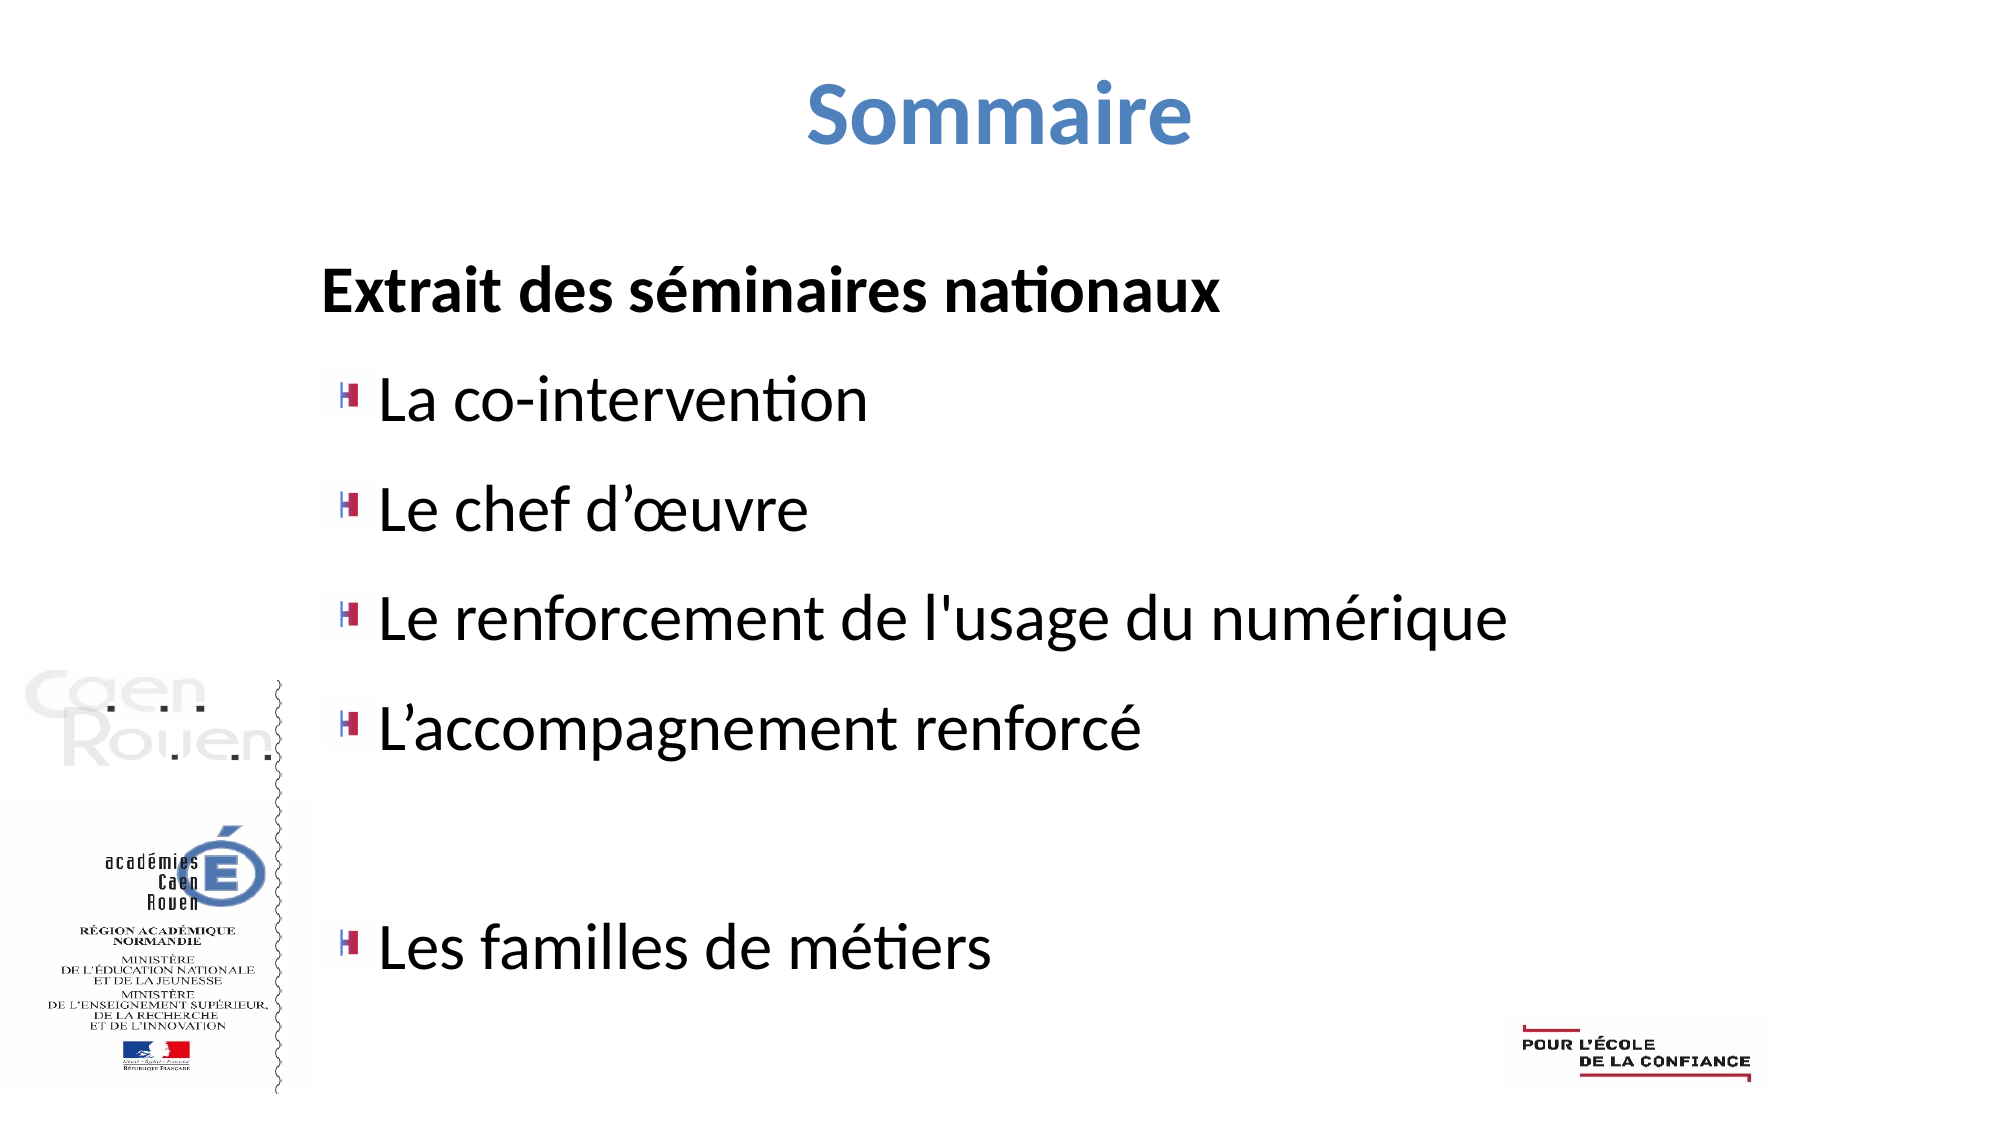

# Sommaire
Extrait des séminaires nationaux
La co-intervention
Le chef d’œuvre
Le renforcement de l'usage du numérique
L’accompagnement renforcé
Les familles de métiers